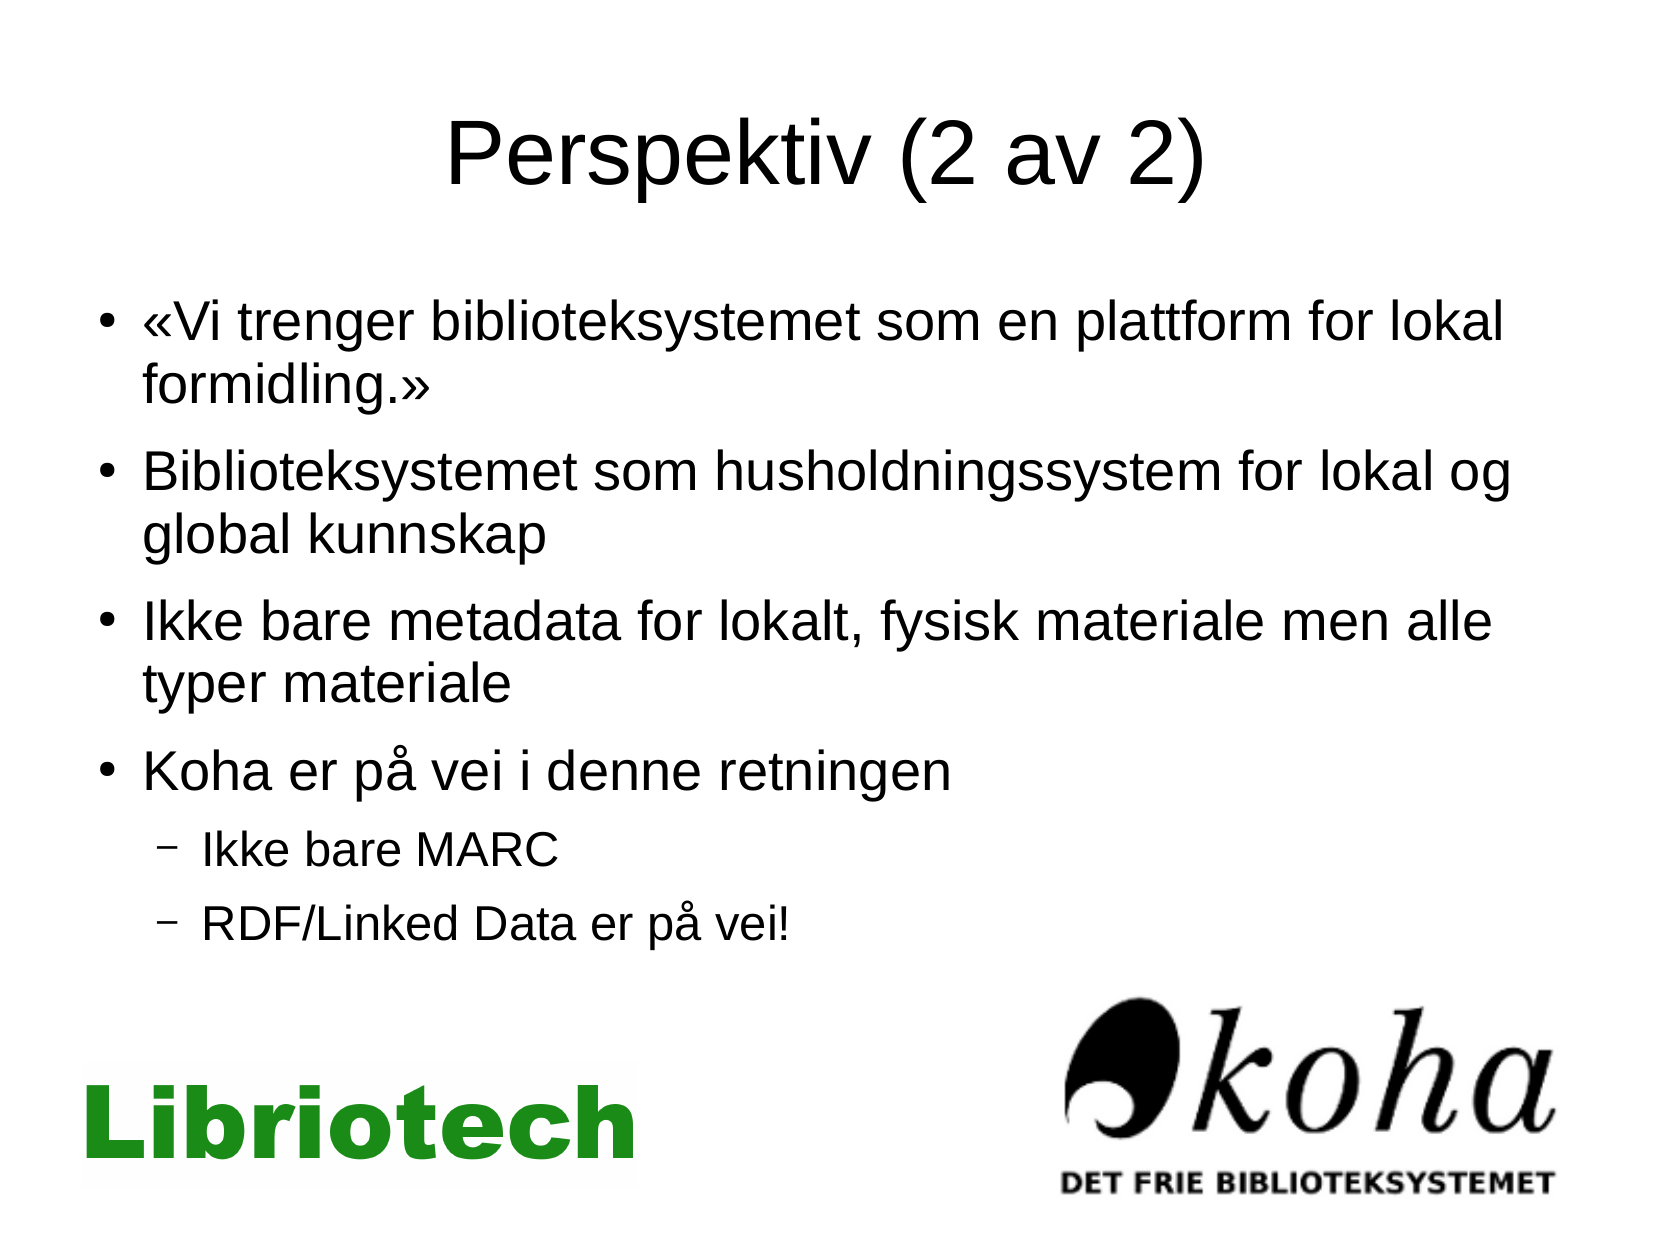

# Perspektiv (2 av 2)
«Vi trenger biblioteksystemet som en plattform for lokal formidling.»
Biblioteksystemet som husholdningssystem for lokal og global kunnskap
Ikke bare metadata for lokalt, fysisk materiale men alle typer materiale
Koha er på vei i denne retningen
Ikke bare MARC
RDF/Linked Data er på vei!